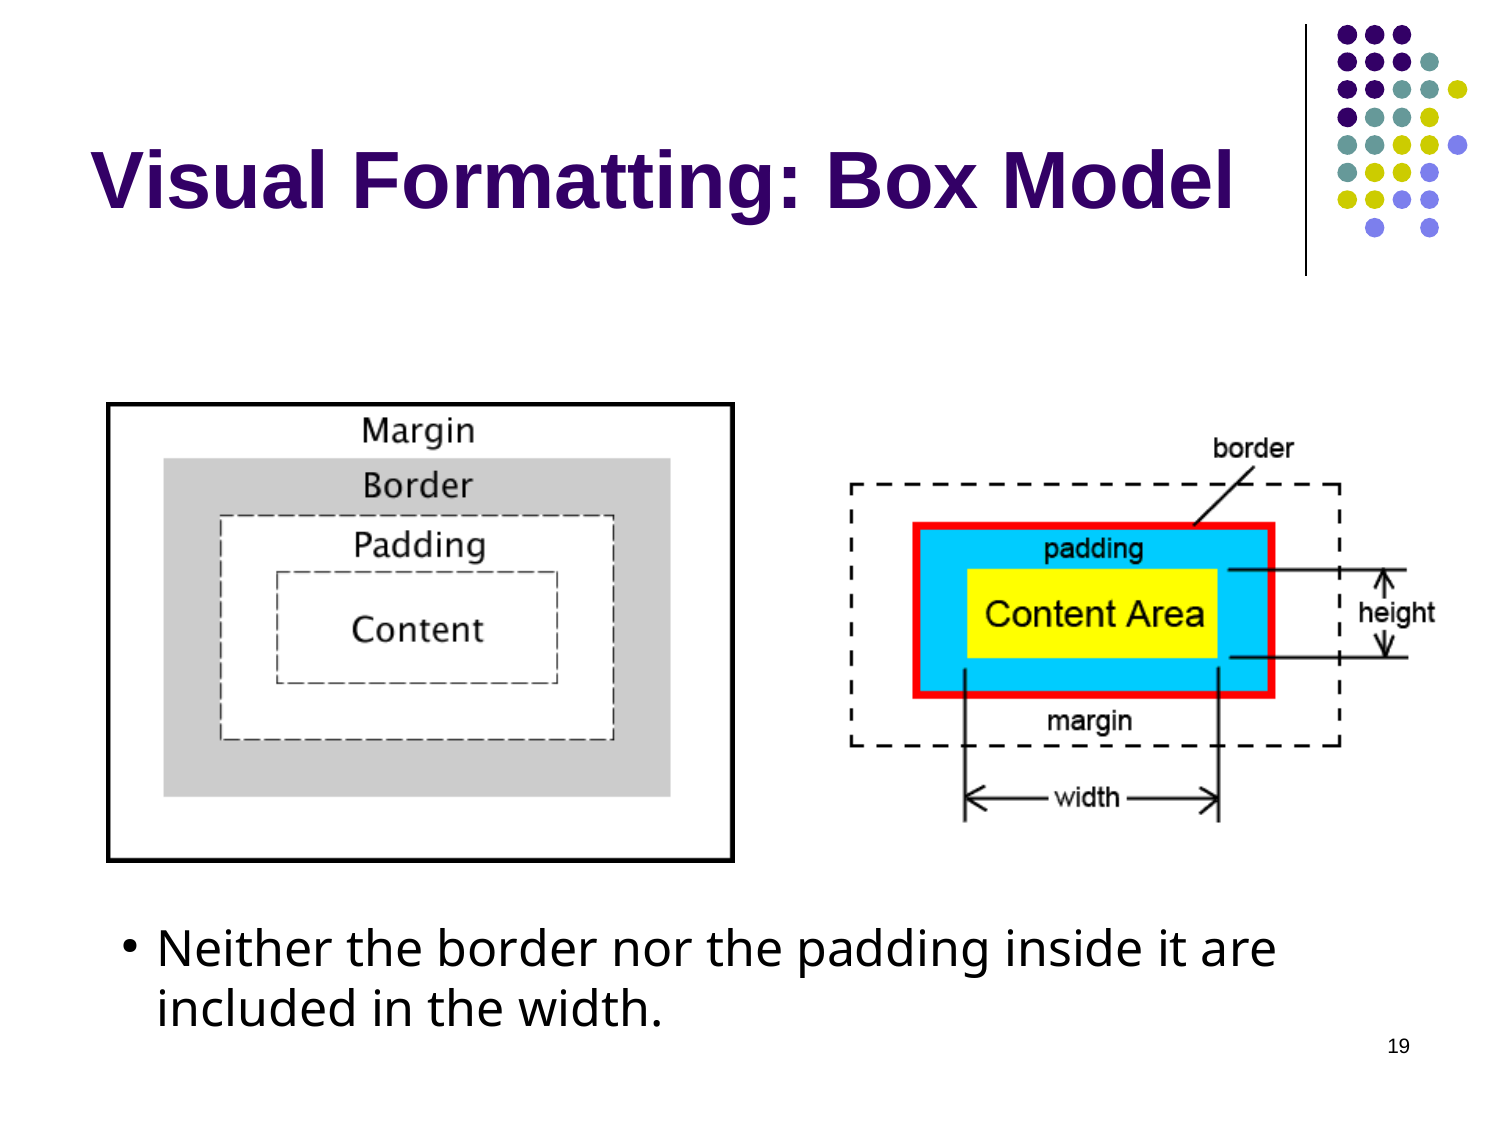

# Visual Formatting: Box Model
Neither the border nor the padding inside it are included in the width.